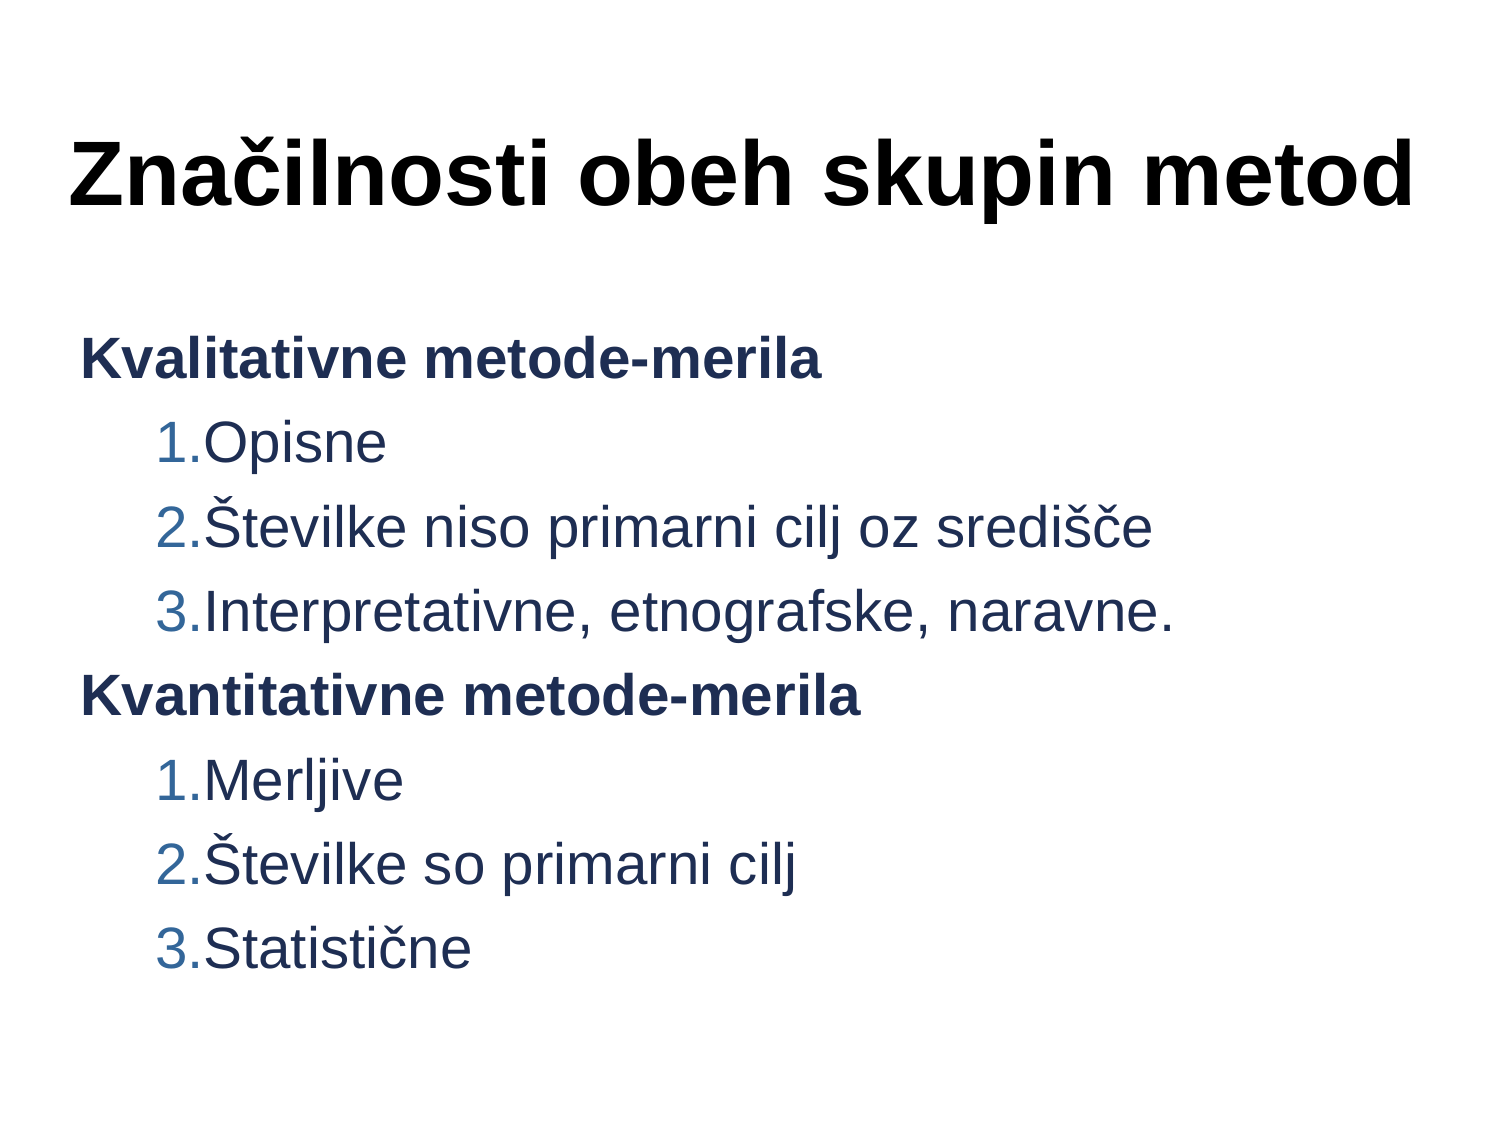

# Značilnosti obeh skupin metod
Kvalitativne metode-merila
Opisne
Številke niso primarni cilj oz središče
Interpretativne, etnografske, naravne.
Kvantitativne metode-merila
Merljive
Številke so primarni cilj
Statistične
Primoz Juznic, BINK, FF, Univerza v Ljubljani